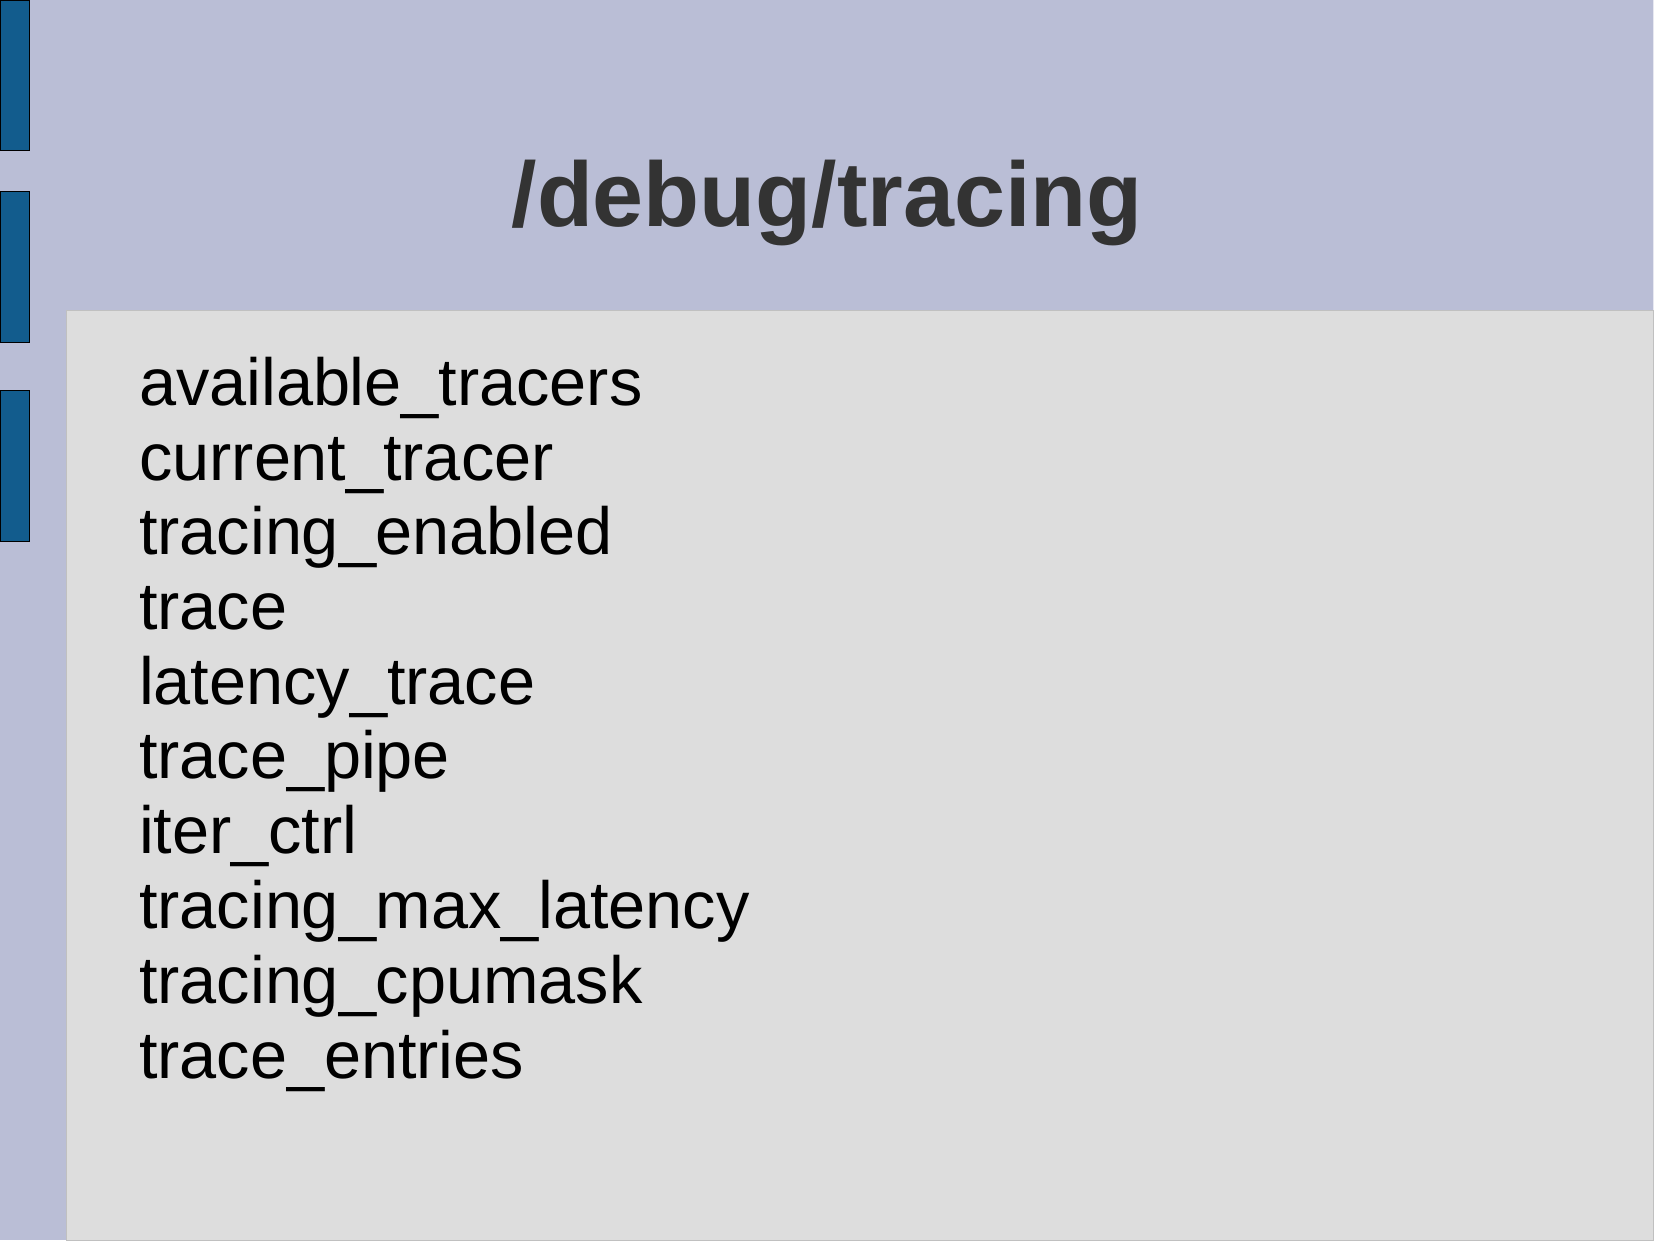

# /debug/tracing
available_tracers
current_tracer
tracing_enabled
trace
latency_trace
trace_pipe
iter_ctrl
tracing_max_latency
tracing_cpumask
trace_entries